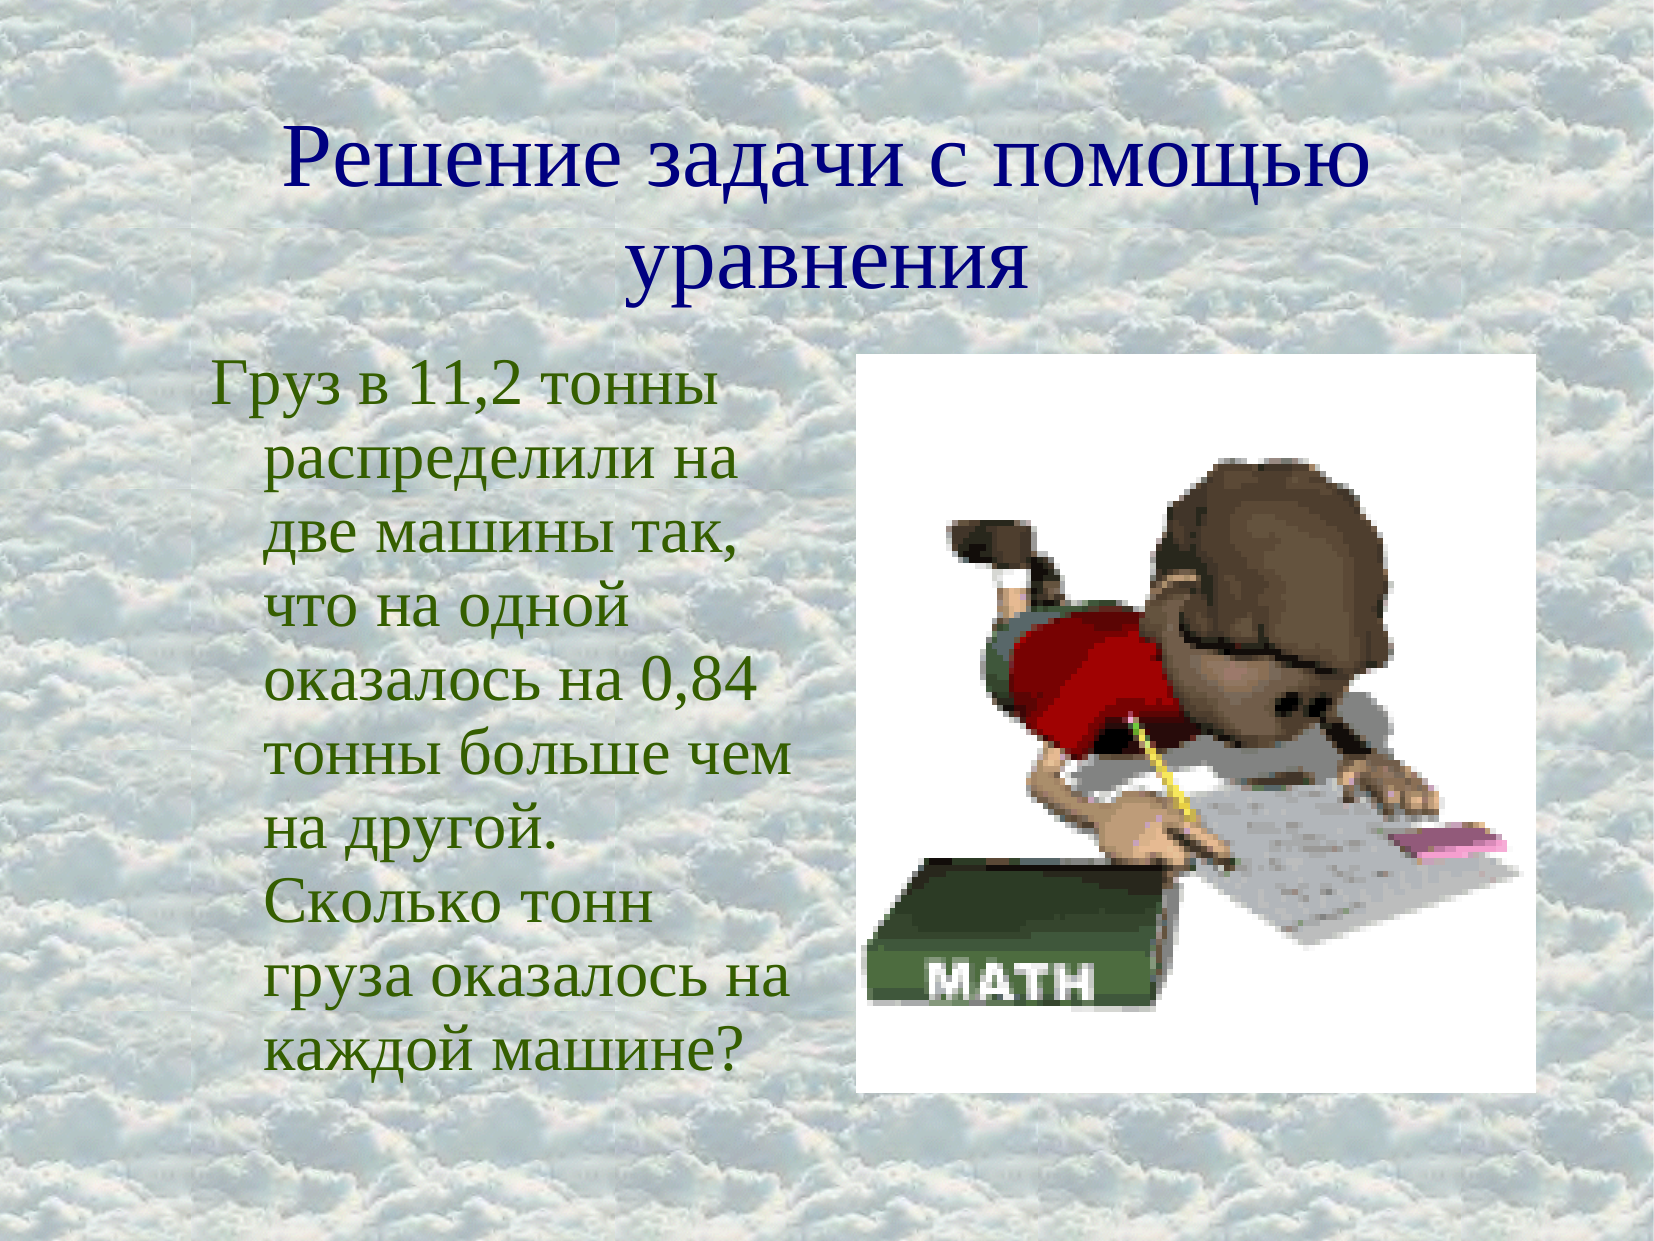

# Решение задачи с помощью уравнения
Груз в 11,2 тонны распределили на две машины так, что на одной оказалось на 0,84 тонны больше чем на другой. Сколько тонн груза оказалось на каждой машине?